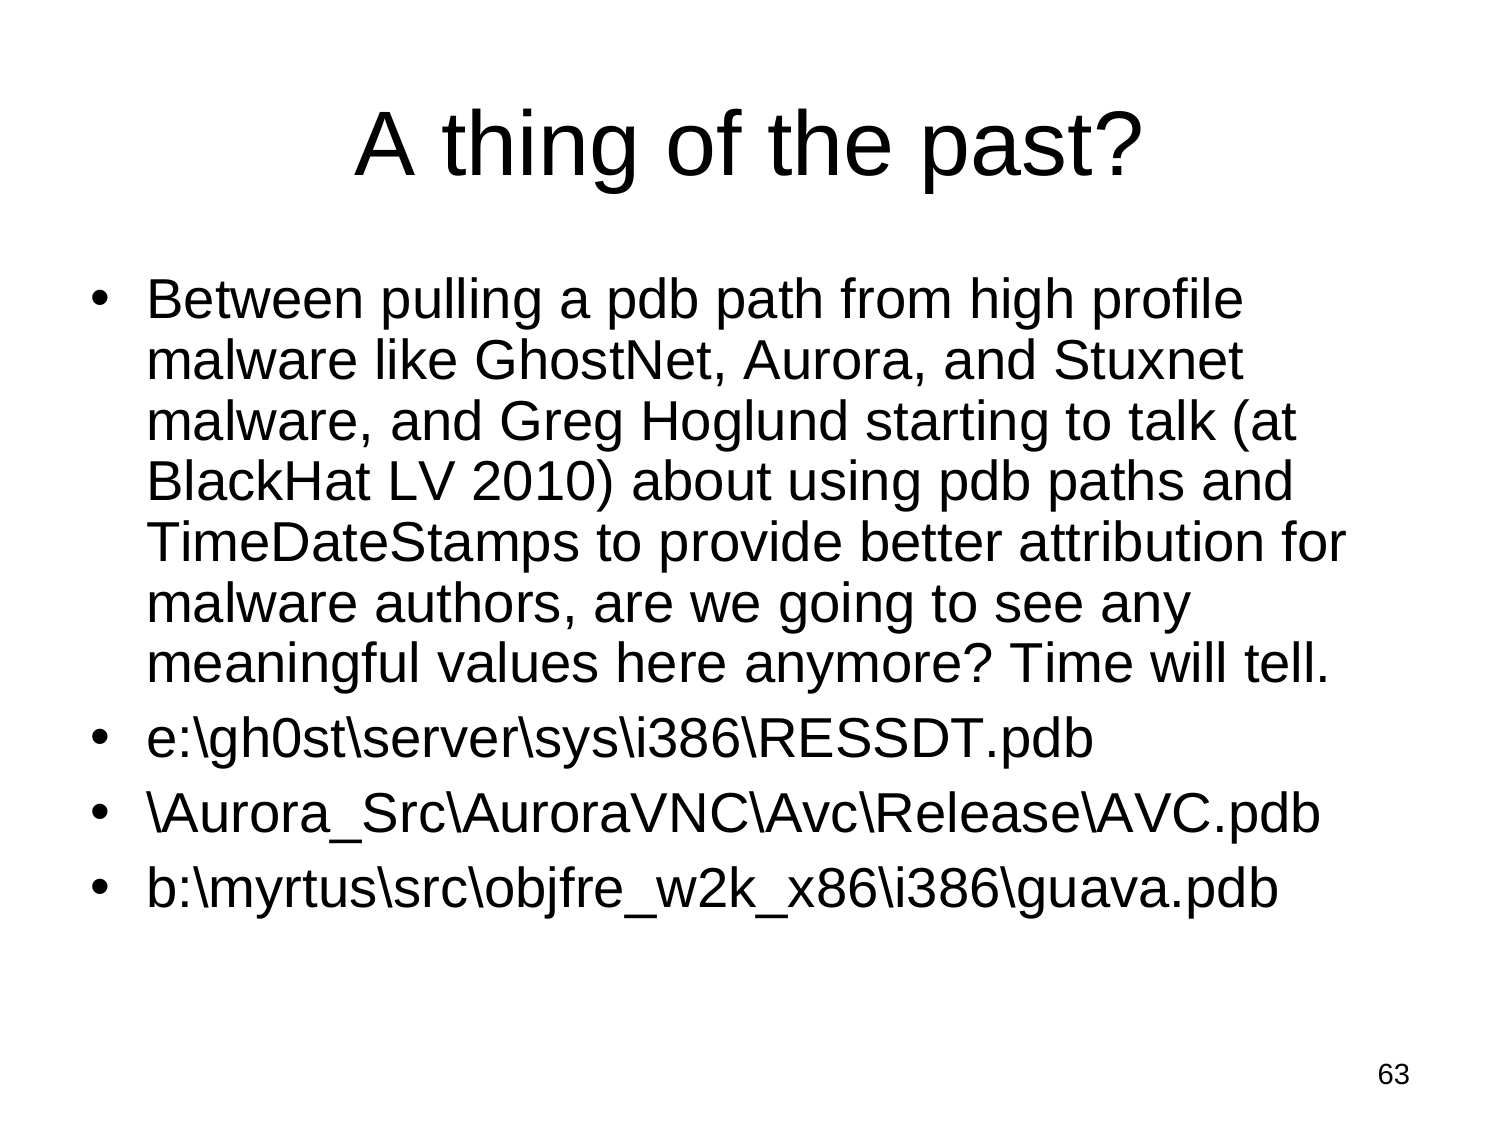

# A thing of the past?
Between pulling a pdb path from high profile malware like GhostNet, Aurora, and Stuxnet malware, and Greg Hoglund starting to talk (at BlackHat LV 2010) about using pdb paths and TimeDateStamps to provide better attribution for malware authors, are we going to see any meaningful values here anymore? Time will tell.
e:\gh0st\server\sys\i386\RESSDT.pdb
\Aurora_Src\AuroraVNC\Avc\Release\AVC.pdb
b:\myrtus\src\objfre_w2k_x86\i386\guava.pdb